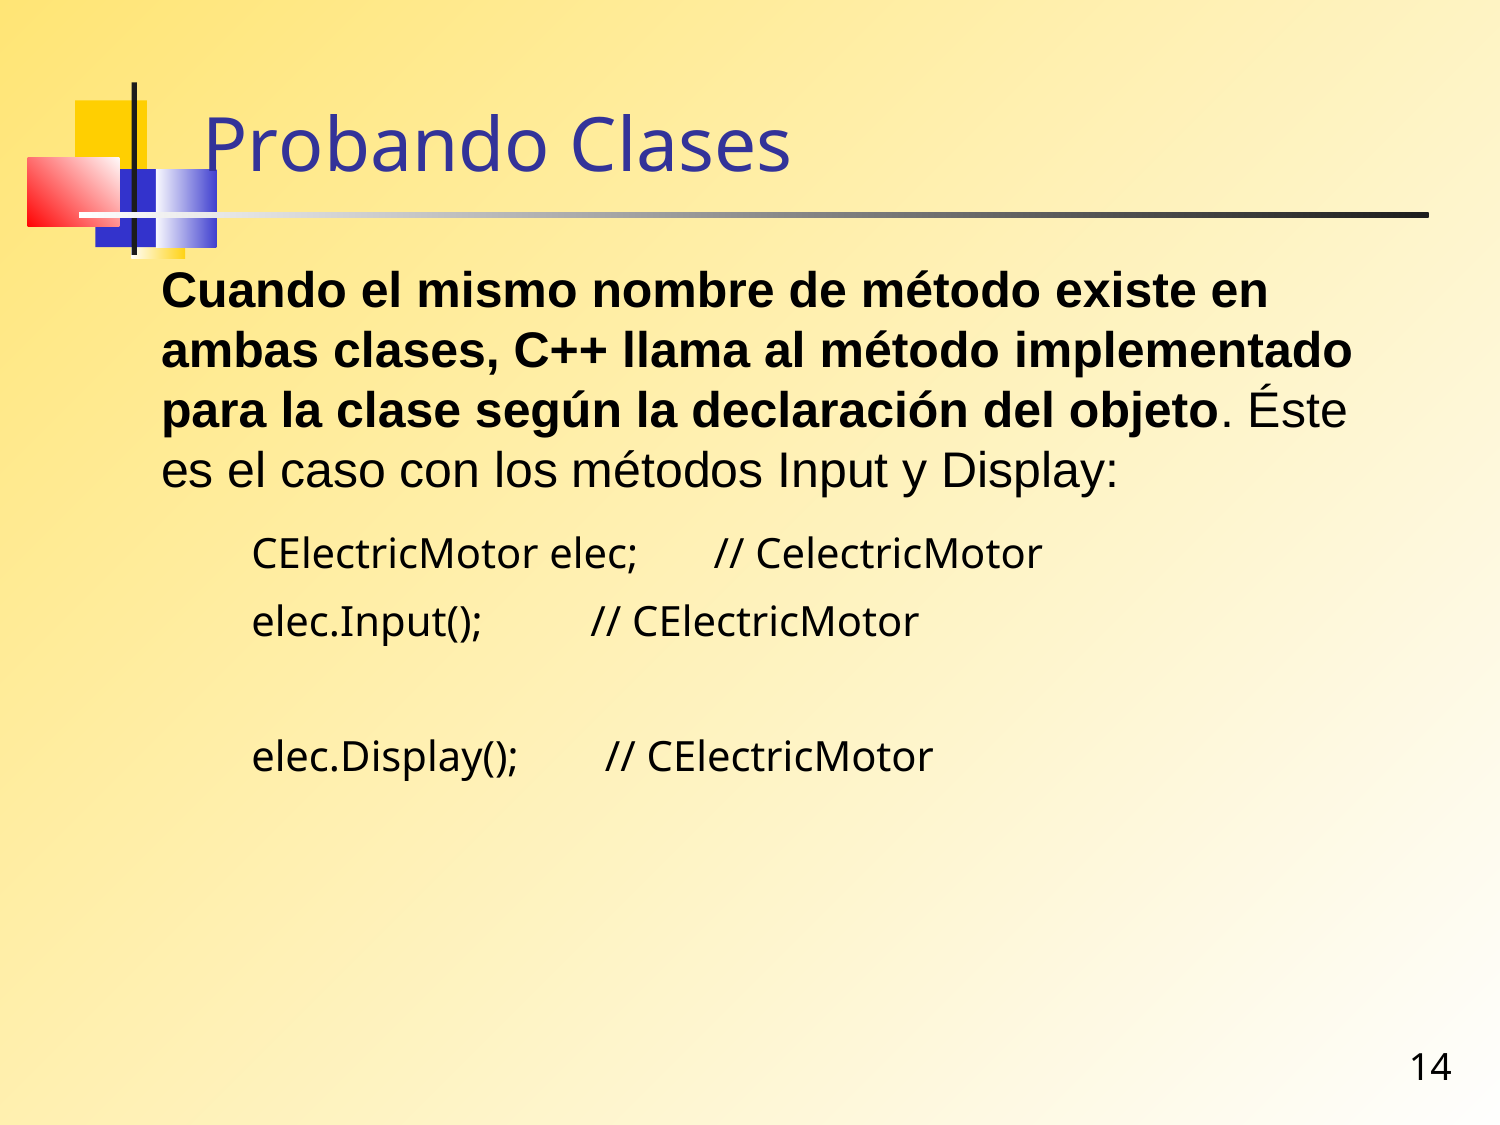

# Probando Clases
Cuando el mismo nombre de método existe en ambas clases, C++ llama al método implementado para la clase según la declaración del objeto. Éste es el caso con los métodos Input y Display:
CElectricMotor elec; // CelectricMotor
elec.Input(); // CElectricMotor
elec.Display(); // CElectricMotor
14